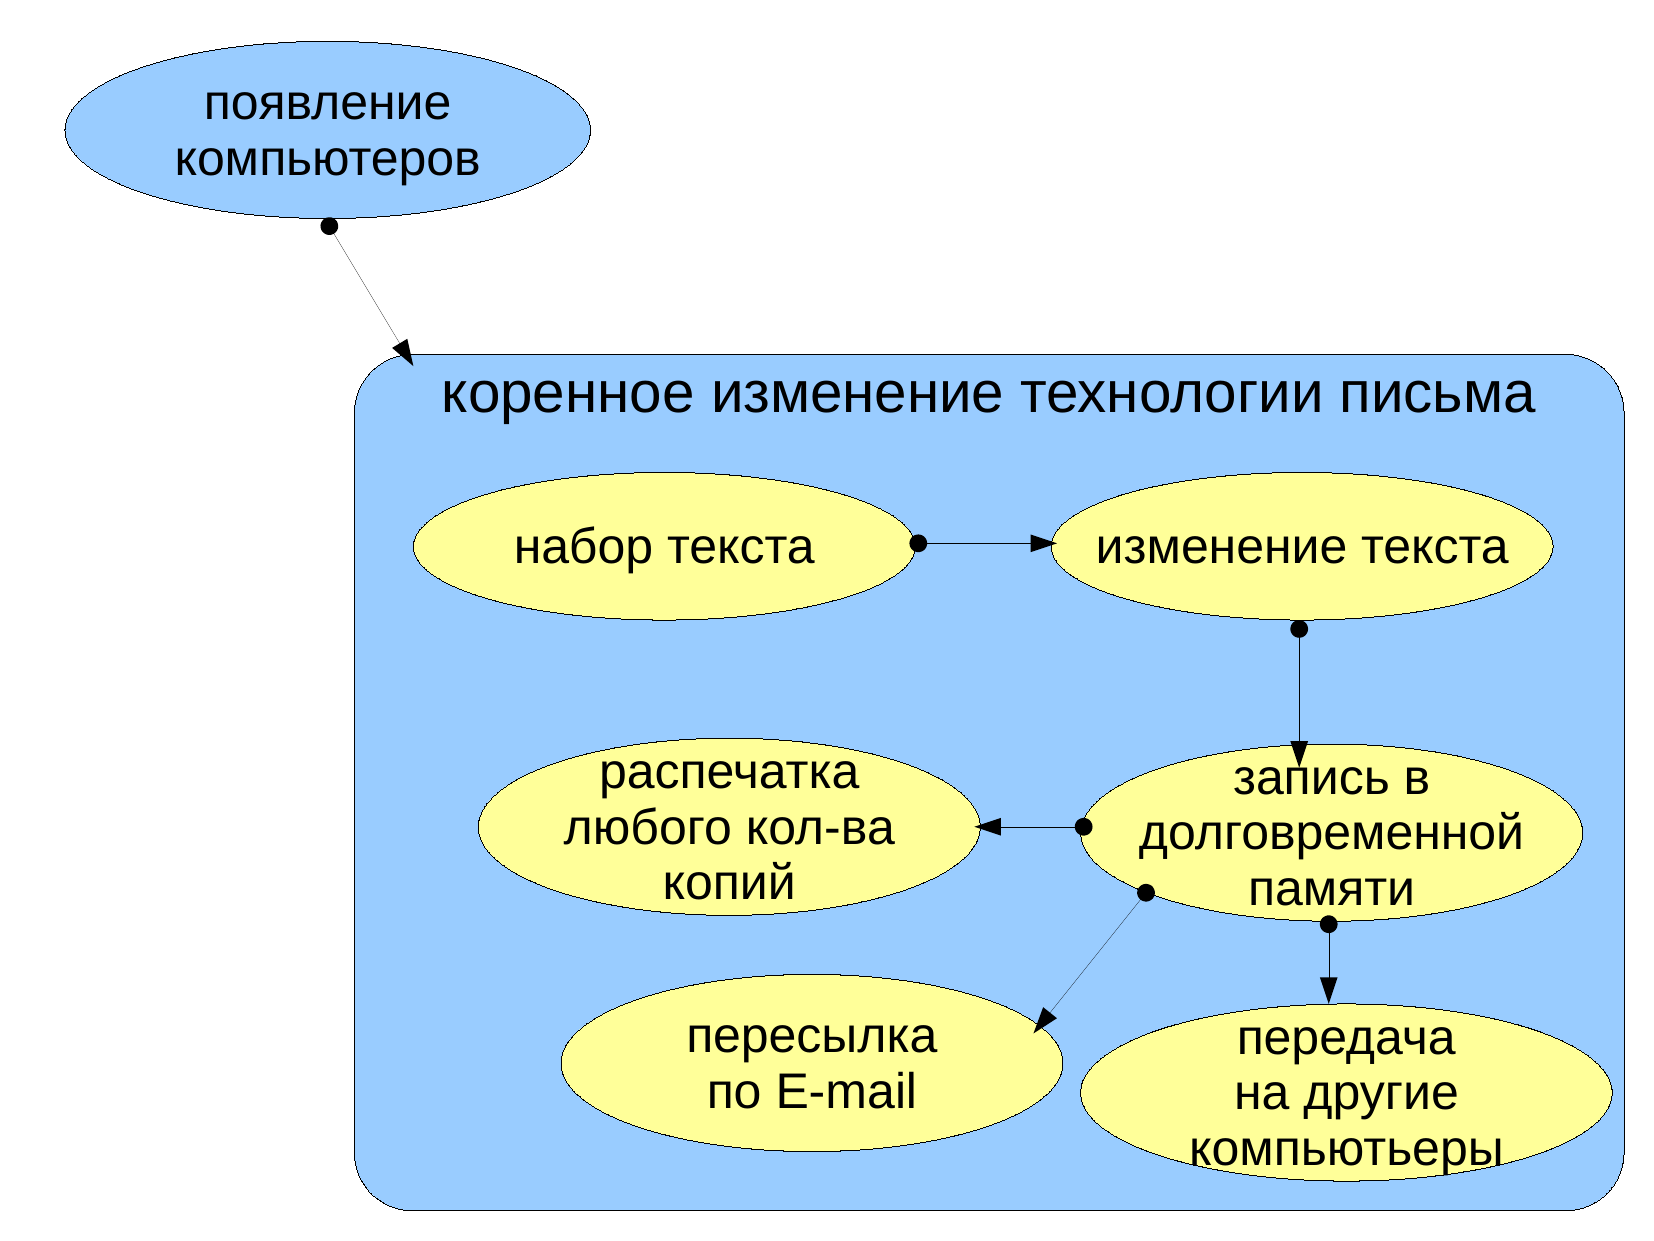

появление
компьютеров
коренное изменение технологии письма
набор текста
изменение текста
распечатка
любого кол-ва
копий
запись в
долговременной
памяти
пересылка
по E-mail
передача
на другие
компьютьеры